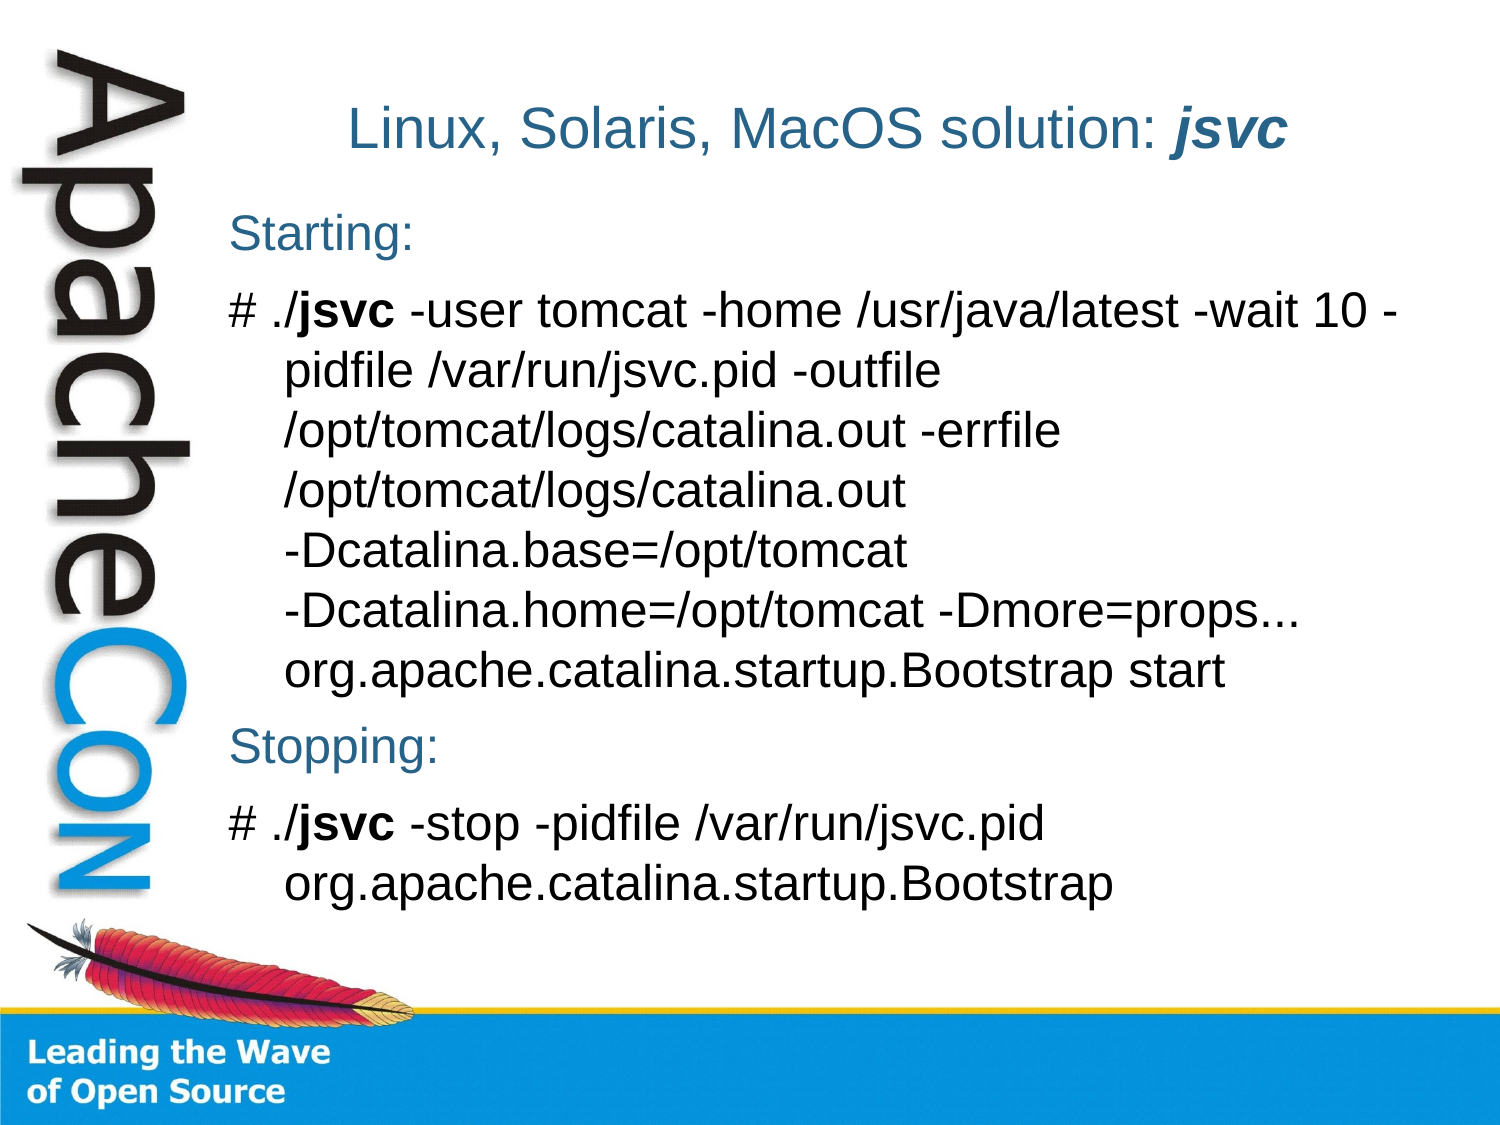

# Linux, Solaris, MacOS solution: jsvc
Starting:
# ./jsvc -user tomcat -home /usr/java/latest -wait 10 -pidfile /var/run/jsvc.pid -outfile /opt/tomcat/logs/catalina.out -errfile /opt/tomcat/logs/catalina.out -Dcatalina.base=/opt/tomcat -Dcatalina.home=/opt/tomcat -Dmore=props... org.apache.catalina.startup.Bootstrap start
Stopping:
# ./jsvc -stop -pidfile /var/run/jsvc.pid org.apache.catalina.startup.Bootstrap